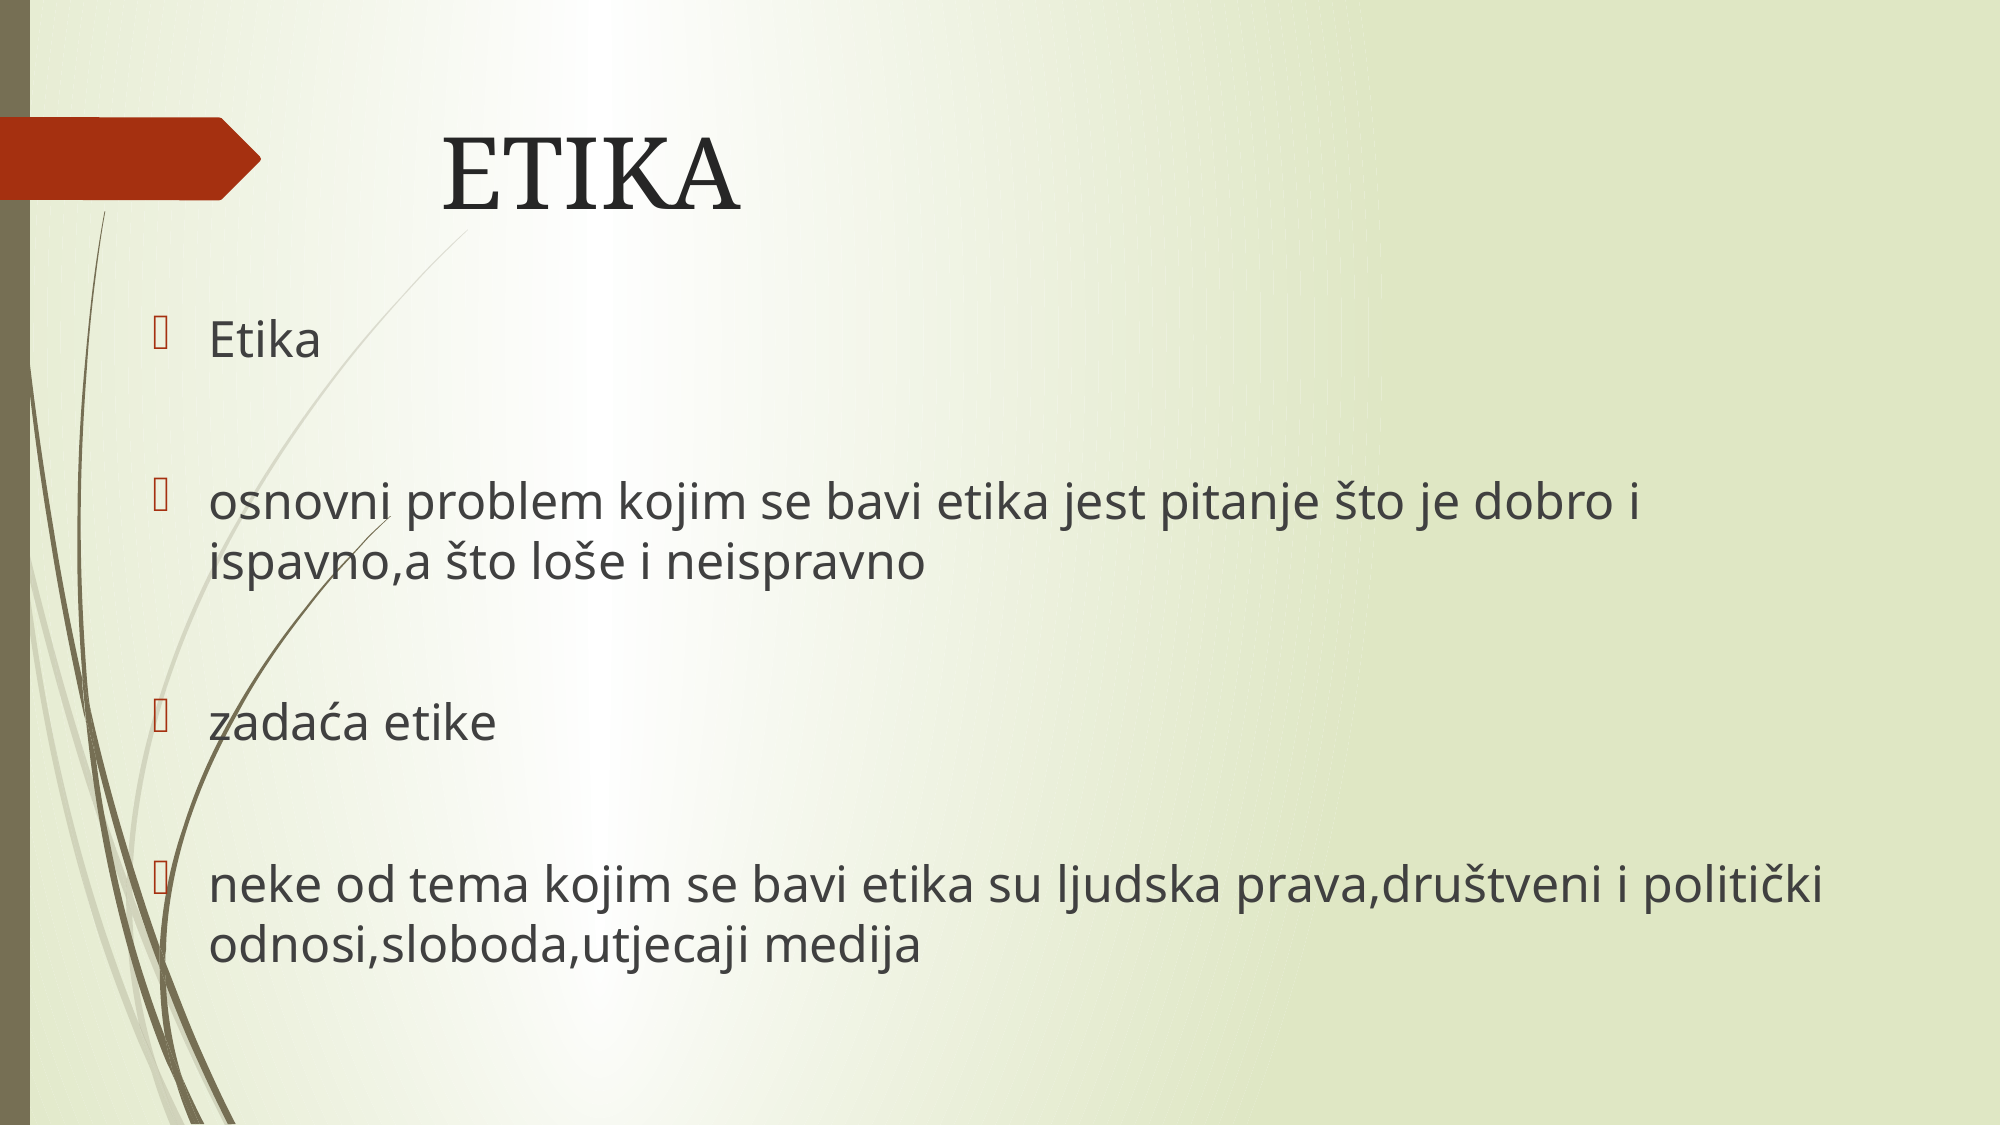

# ETIKA
Etika
osnovni problem kojim se bavi etika jest pitanje što je dobro i ispavno,a što loše i neispravno
zadaća etike
neke od tema kojim se bavi etika su ljudska prava,društveni i politički odnosi,sloboda,utjecaji medija